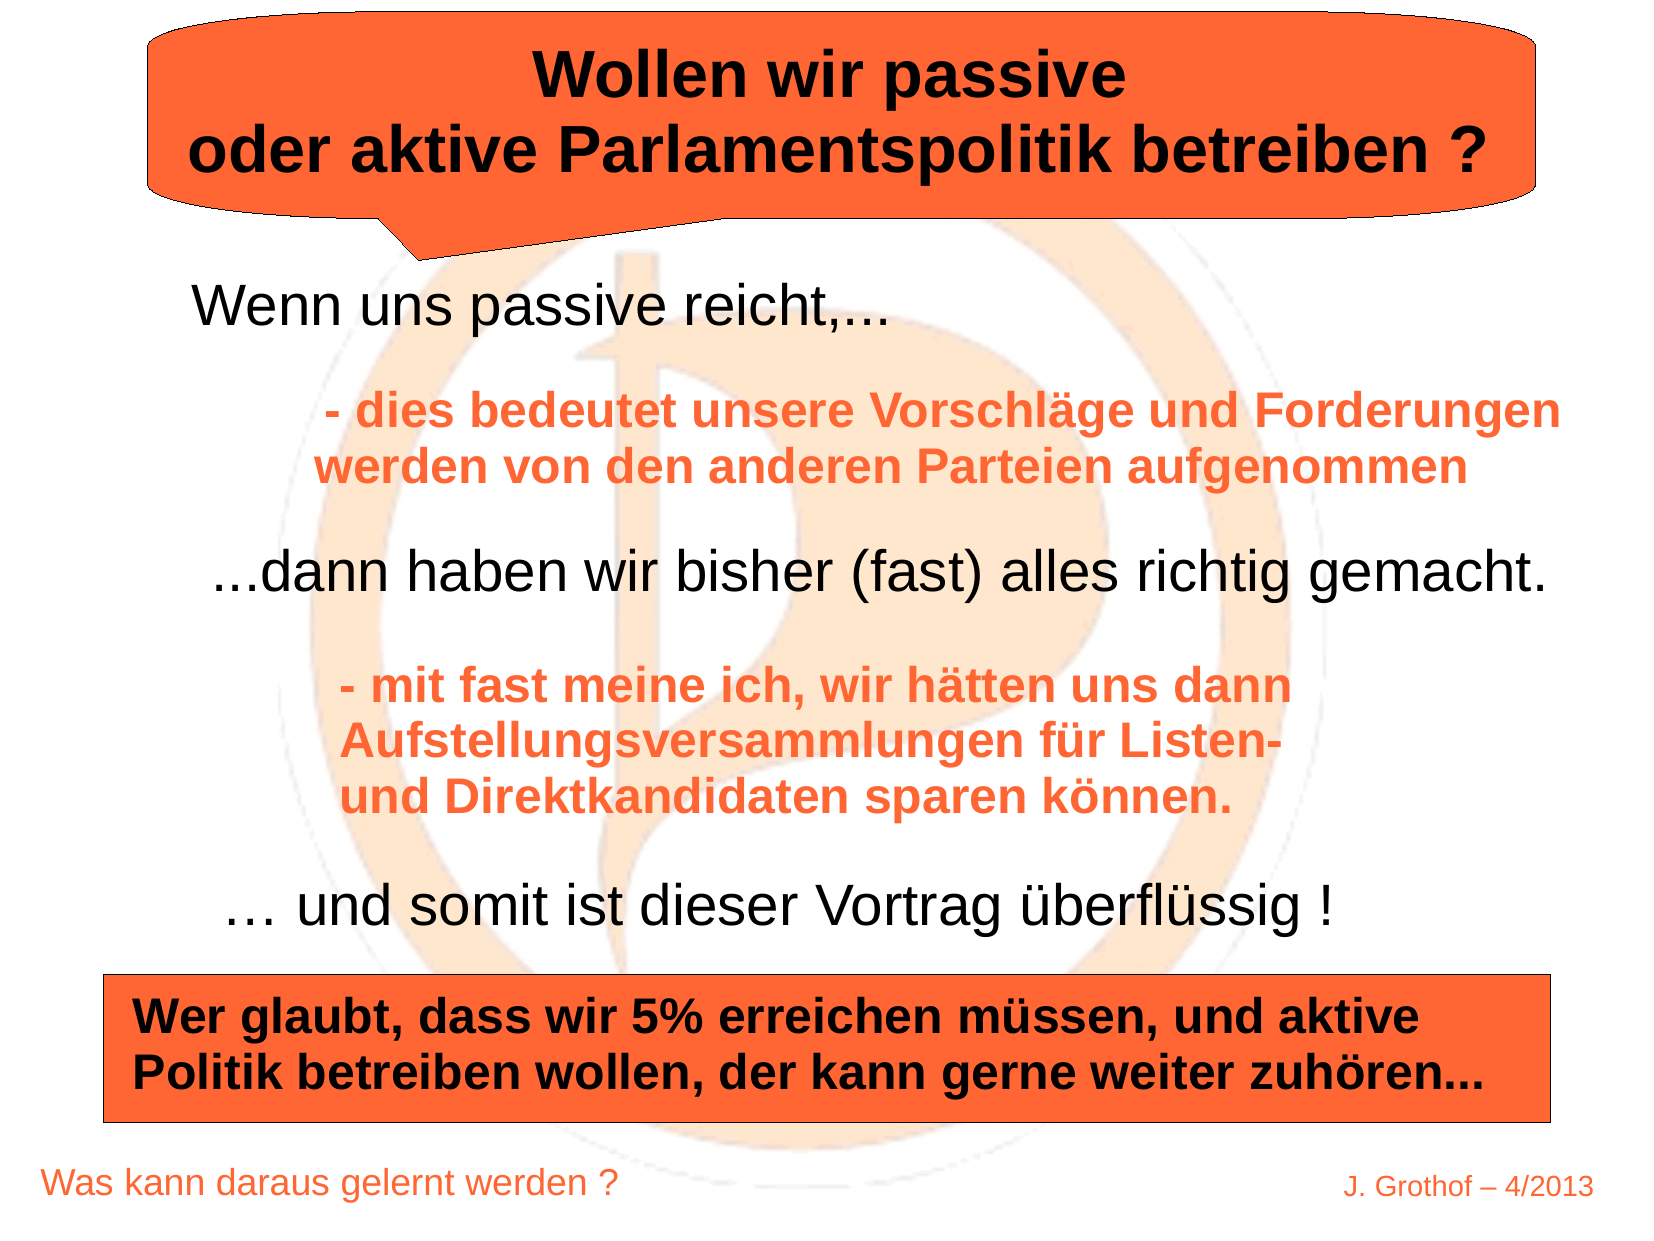

Wollen wir passive
oder aktive Parlamentspolitik betreiben ?
Wenn uns passive reicht,...
 - dies bedeutet unsere Vorschläge und Forderungen
werden von den anderen Parteien aufgenommen
...dann haben wir bisher (fast) alles richtig gemacht.
- mit fast meine ich, wir hätten uns dann Aufstellungsversammlungen für Listen-
und Direktkandidaten sparen können.
… und somit ist dieser Vortrag überflüssig !
Wer glaubt, dass wir 5% erreichen müssen, und aktive Politik betreiben wollen, der kann gerne weiter zuhören...
Was kann daraus gelernt werden ?